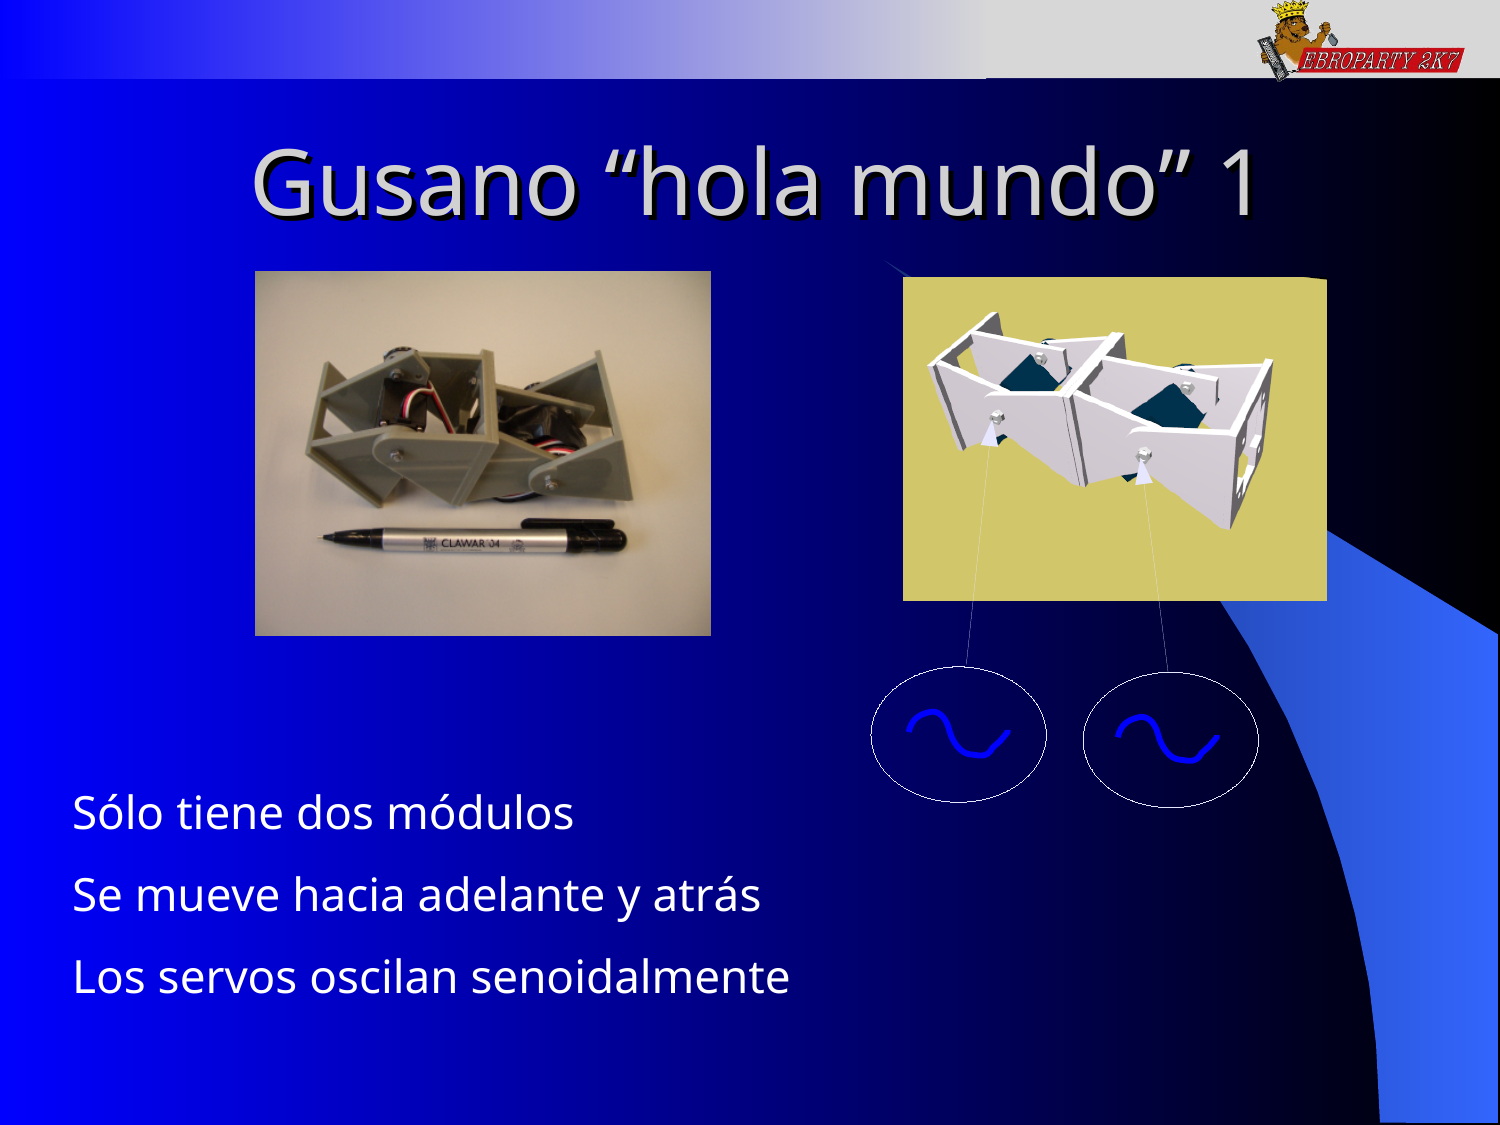

# Gusano “hola mundo” 1
Sólo tiene dos módulos
Se mueve hacia adelante y atrás
Los servos oscilan senoidalmente